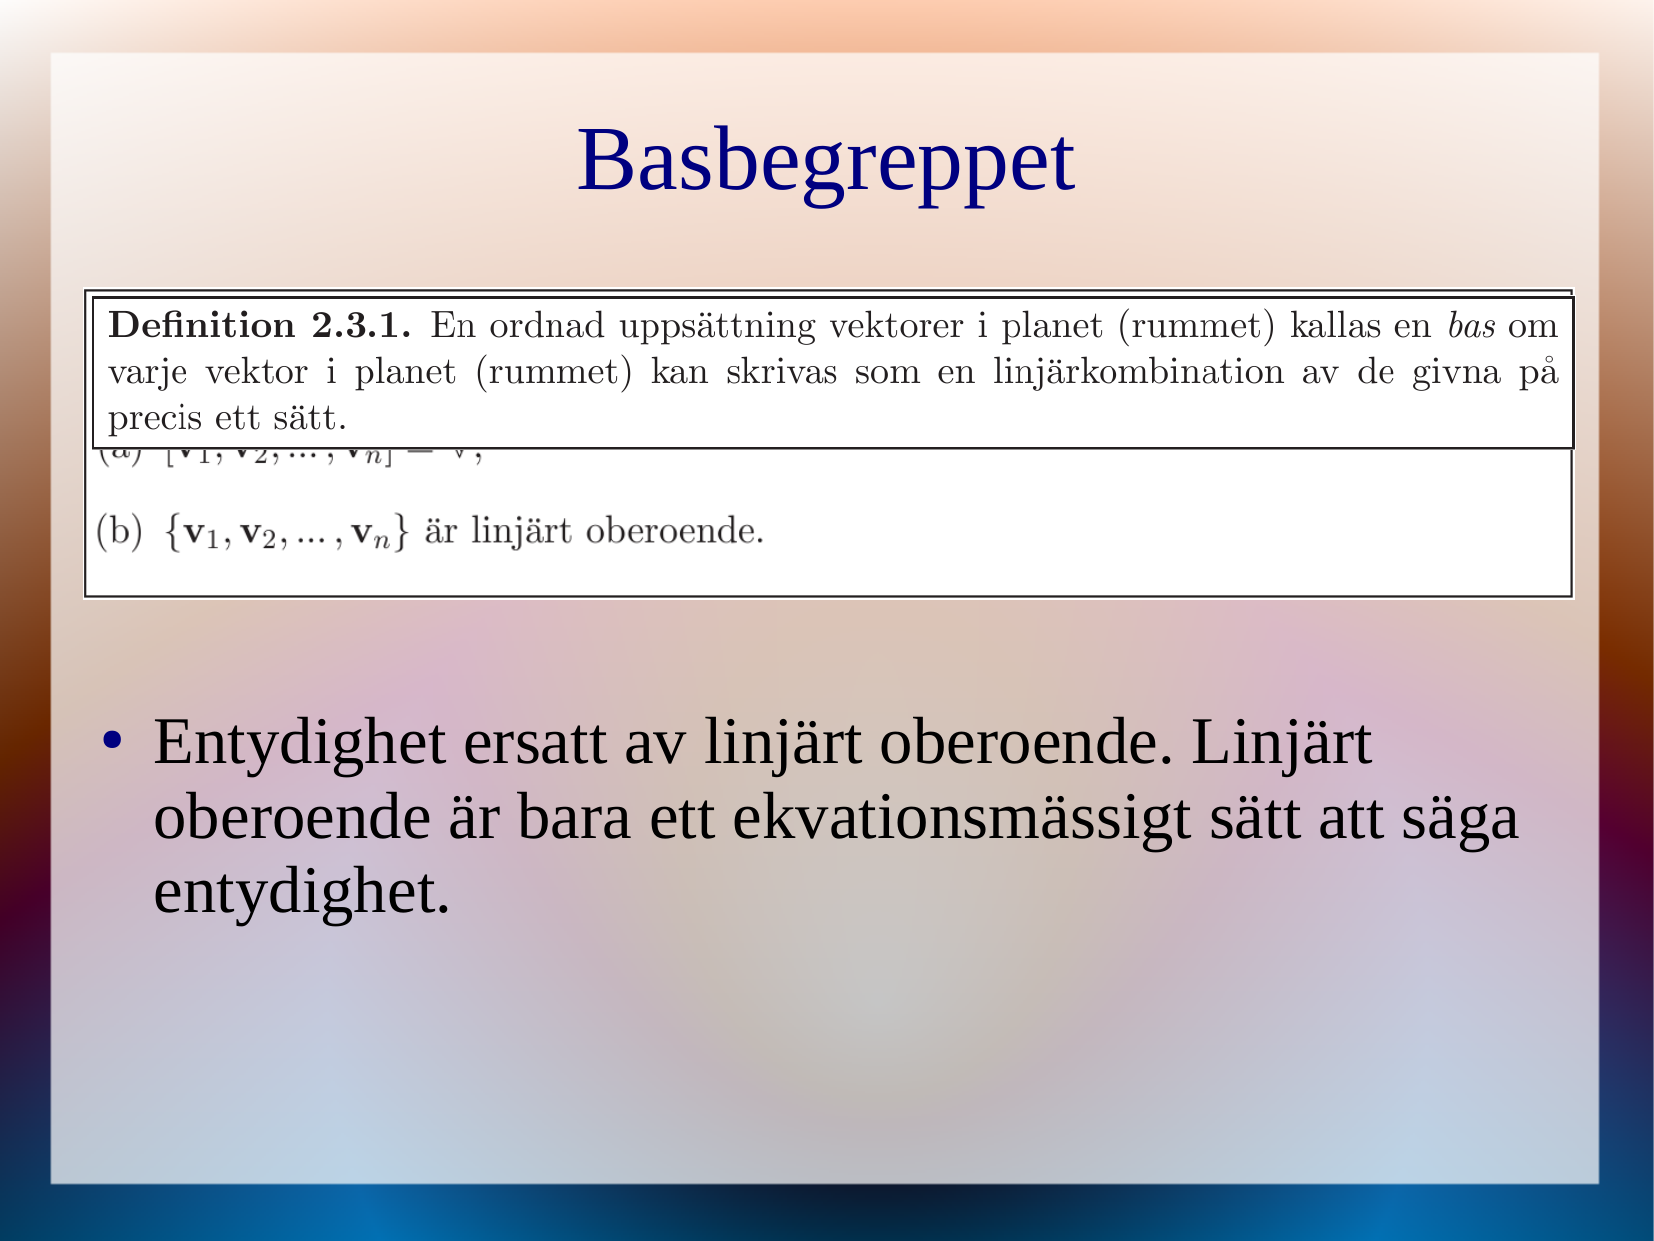

# Basbegreppet
Entydighet ersatt av linjärt oberoende. Linjärt oberoende är bara ett ekvationsmässigt sätt att säga entydighet.